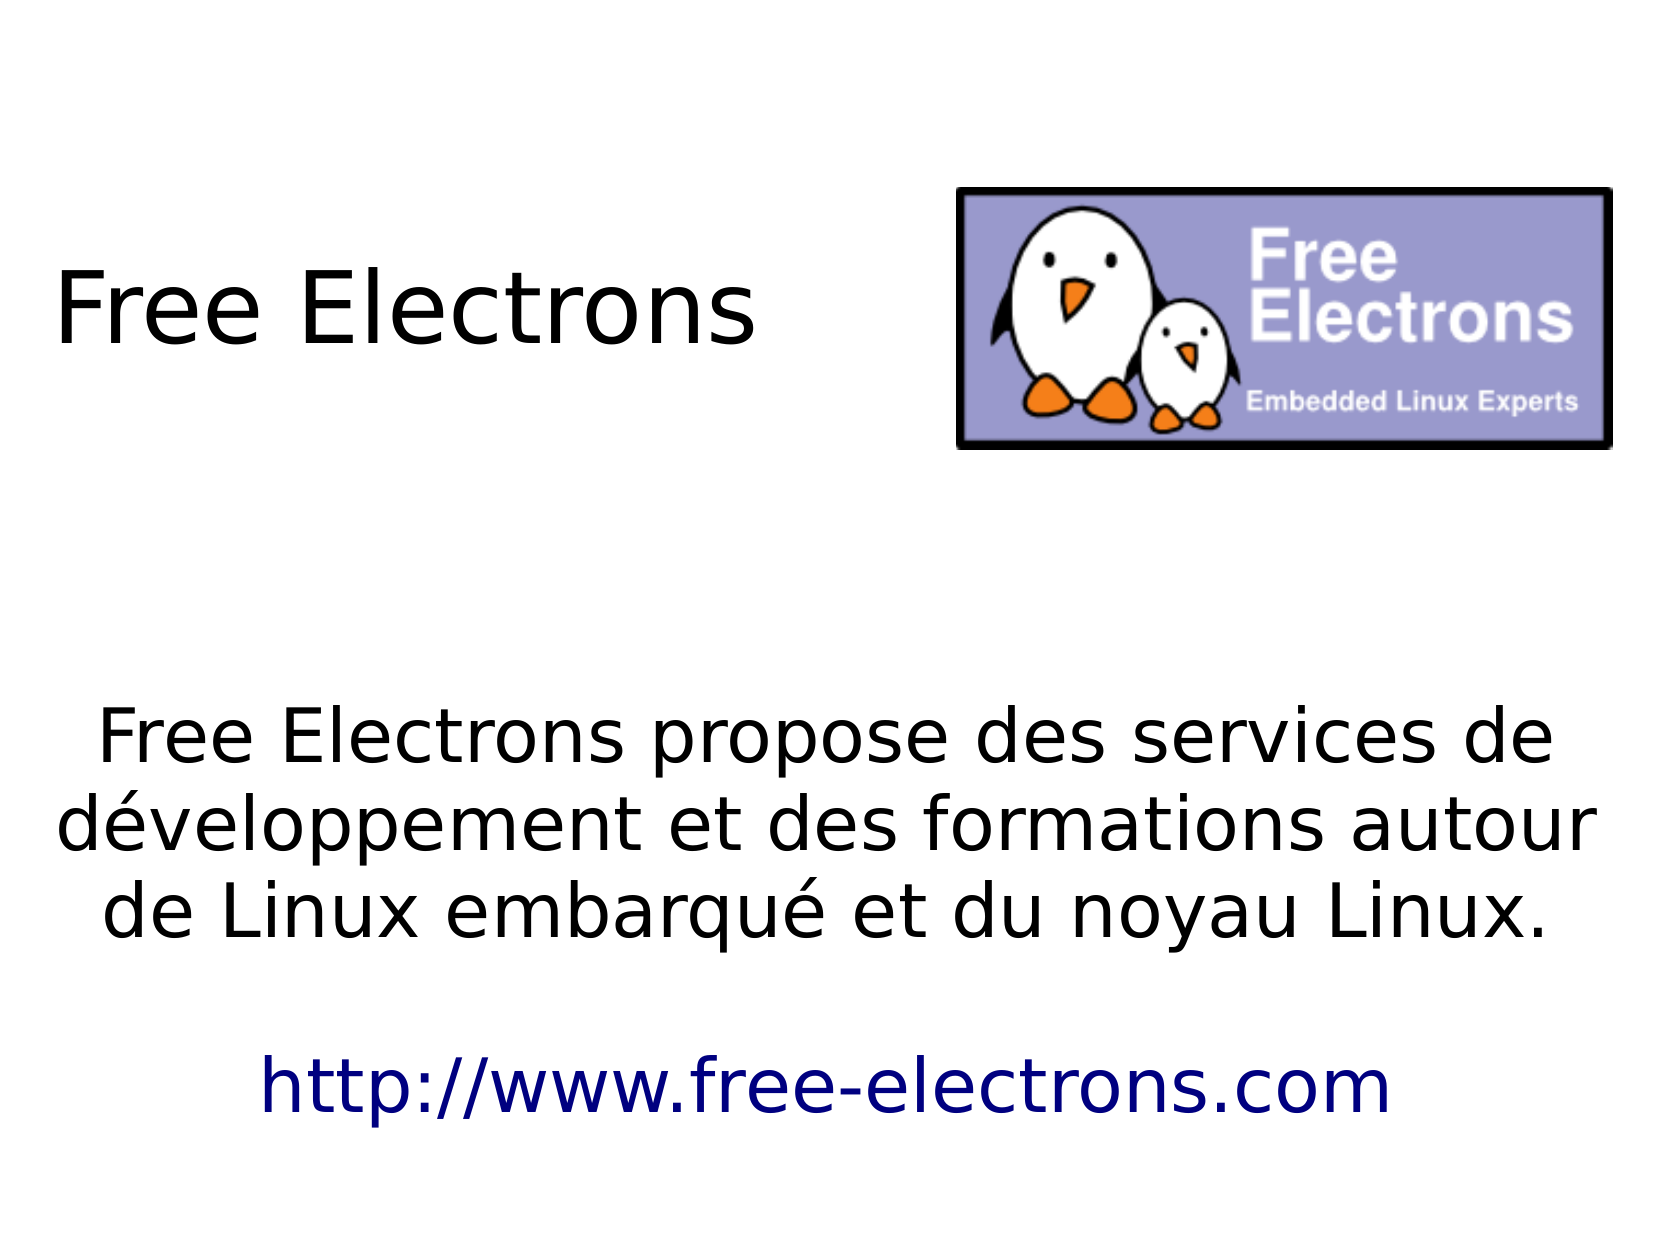

Free Electrons
Free Electrons propose des services de développement et des formations autour de Linux embarqué et du noyau Linux.
http://www.free-electrons.com